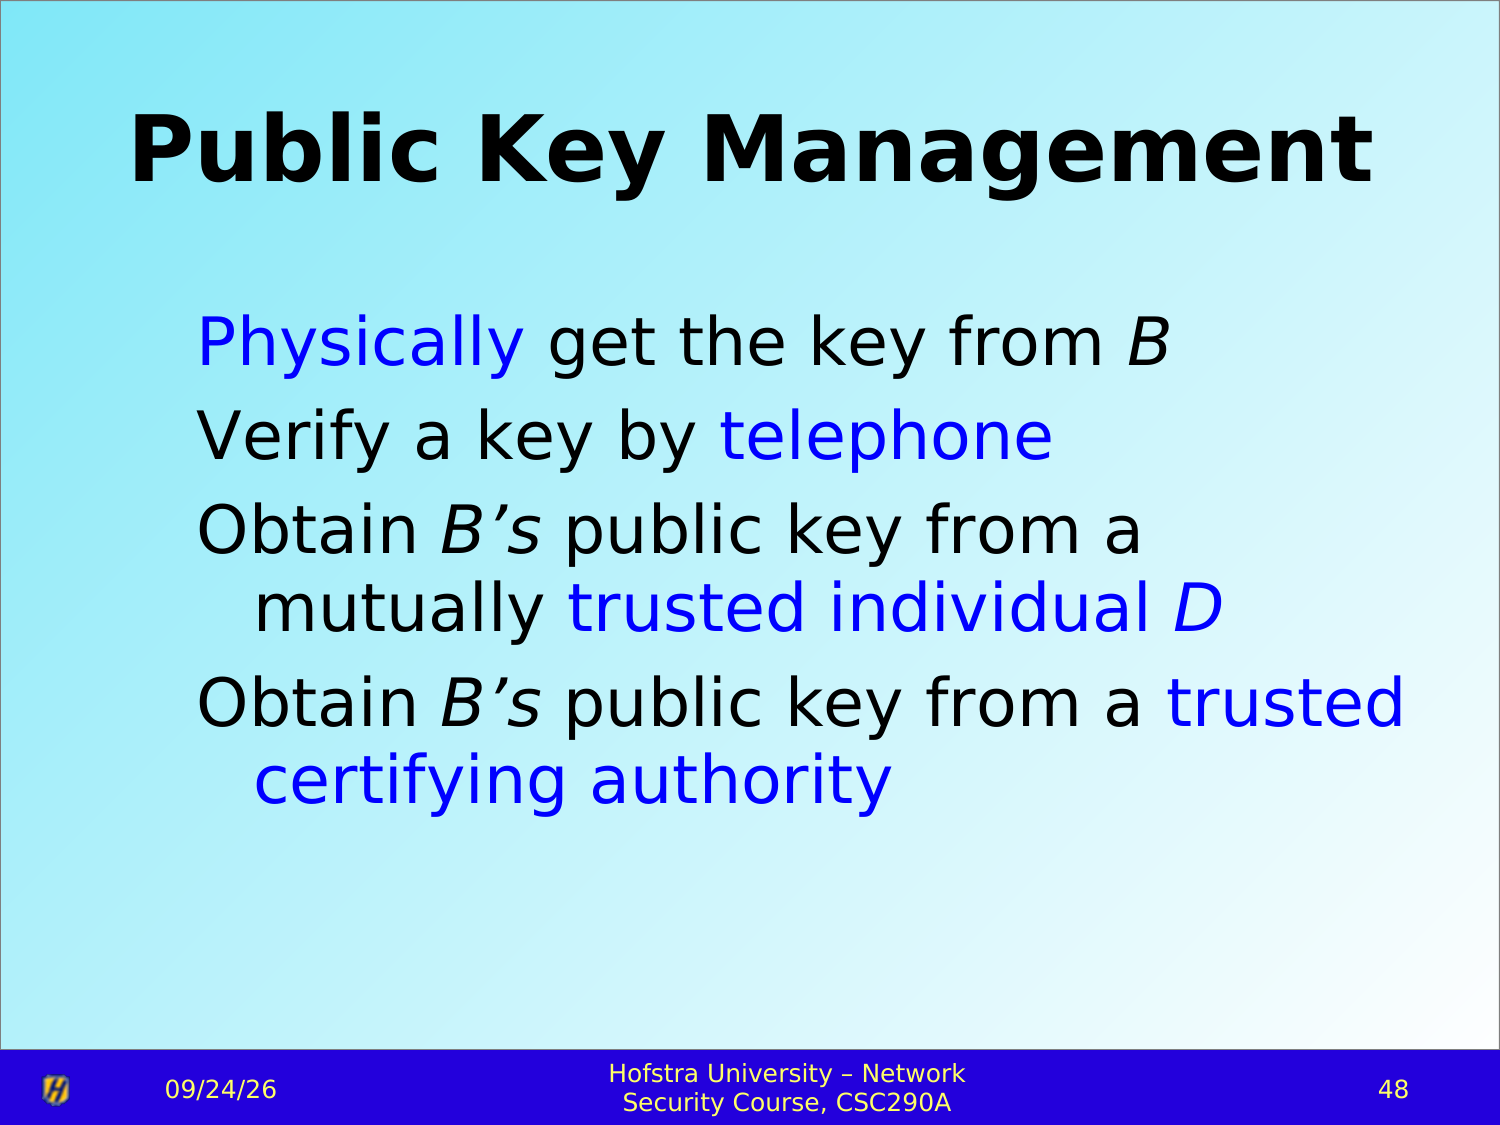

# Public Key Management
Physically get the key from B
Verify a key by telephone
Obtain B’s public key from a mutually trusted individual D
Obtain B’s public key from a trusted certifying authority
48